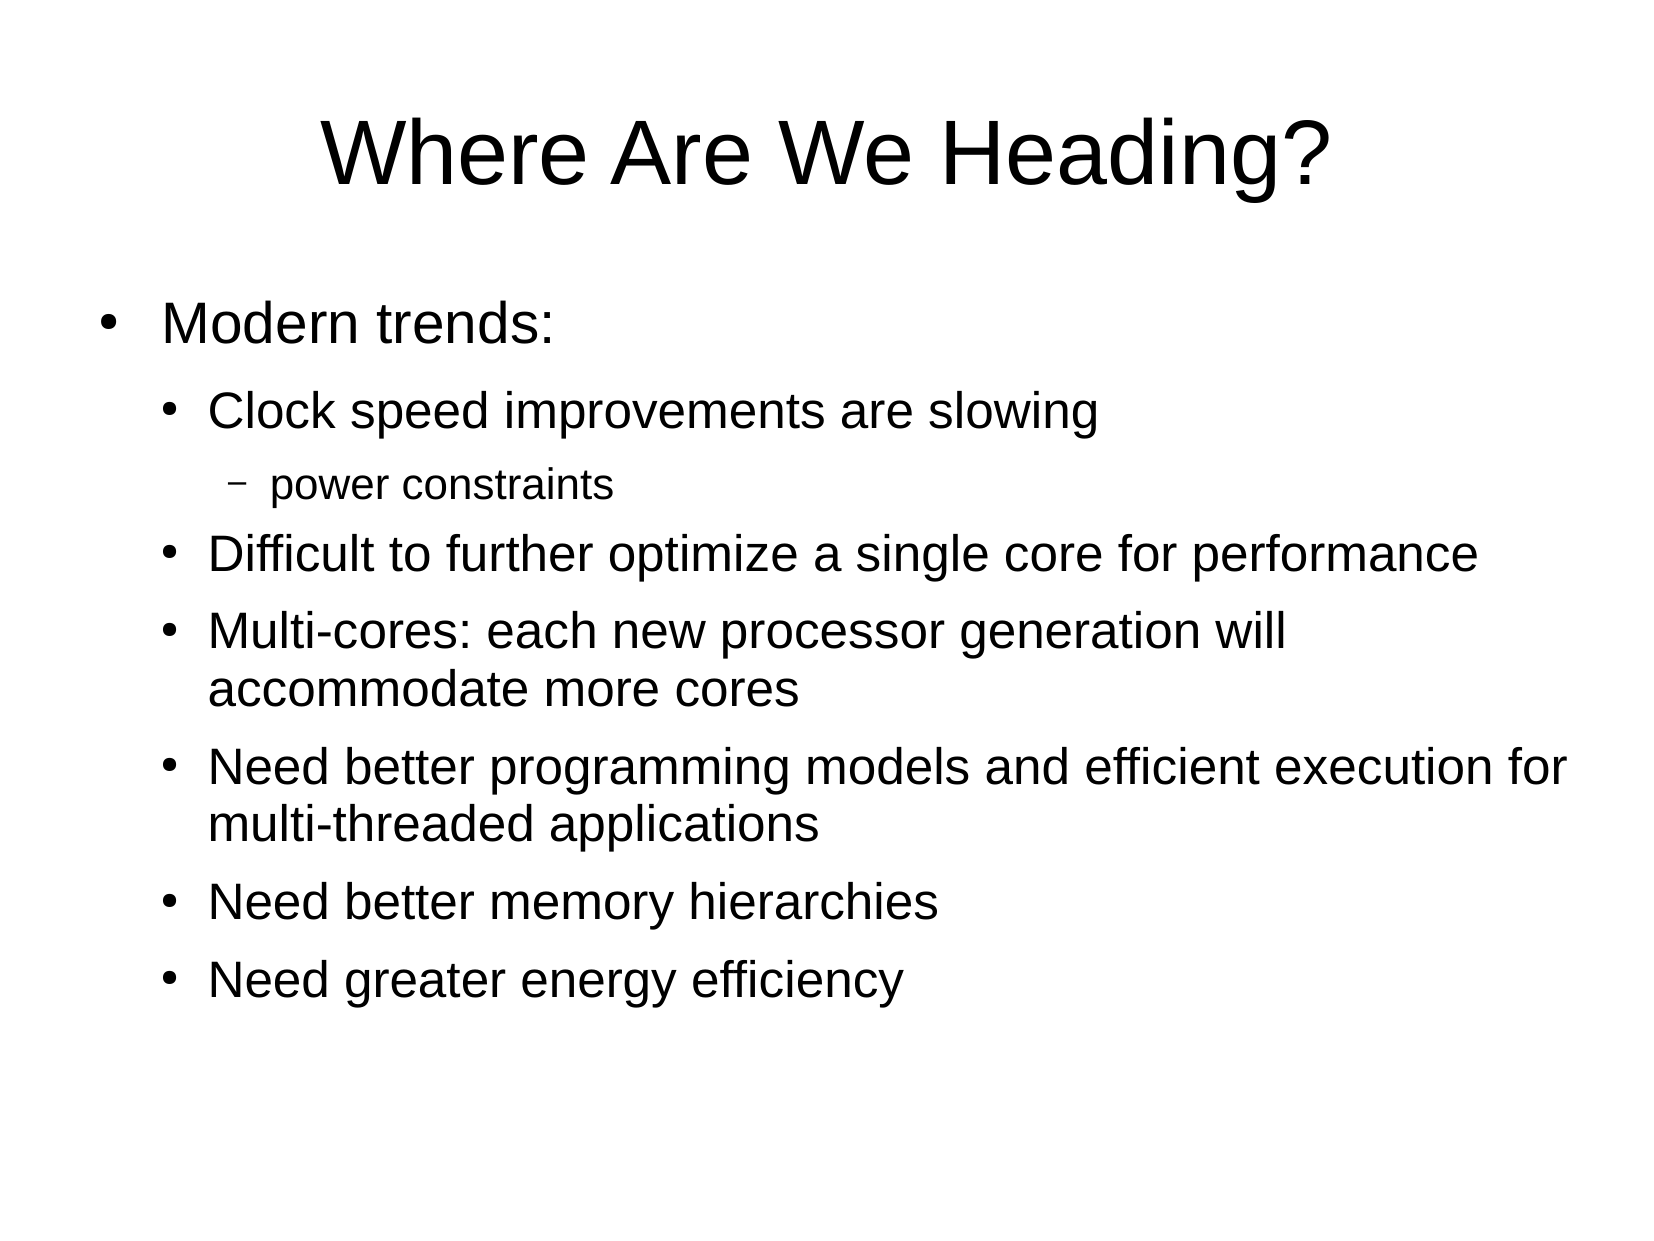

# Where Are We Heading?
 Modern trends:
Clock speed improvements are slowing
power constraints
Difficult to further optimize a single core for performance
Multi-cores: each new processor generation will accommodate more cores
Need better programming models and efficient execution for multi-threaded applications
Need better memory hierarchies
Need greater energy efficiency